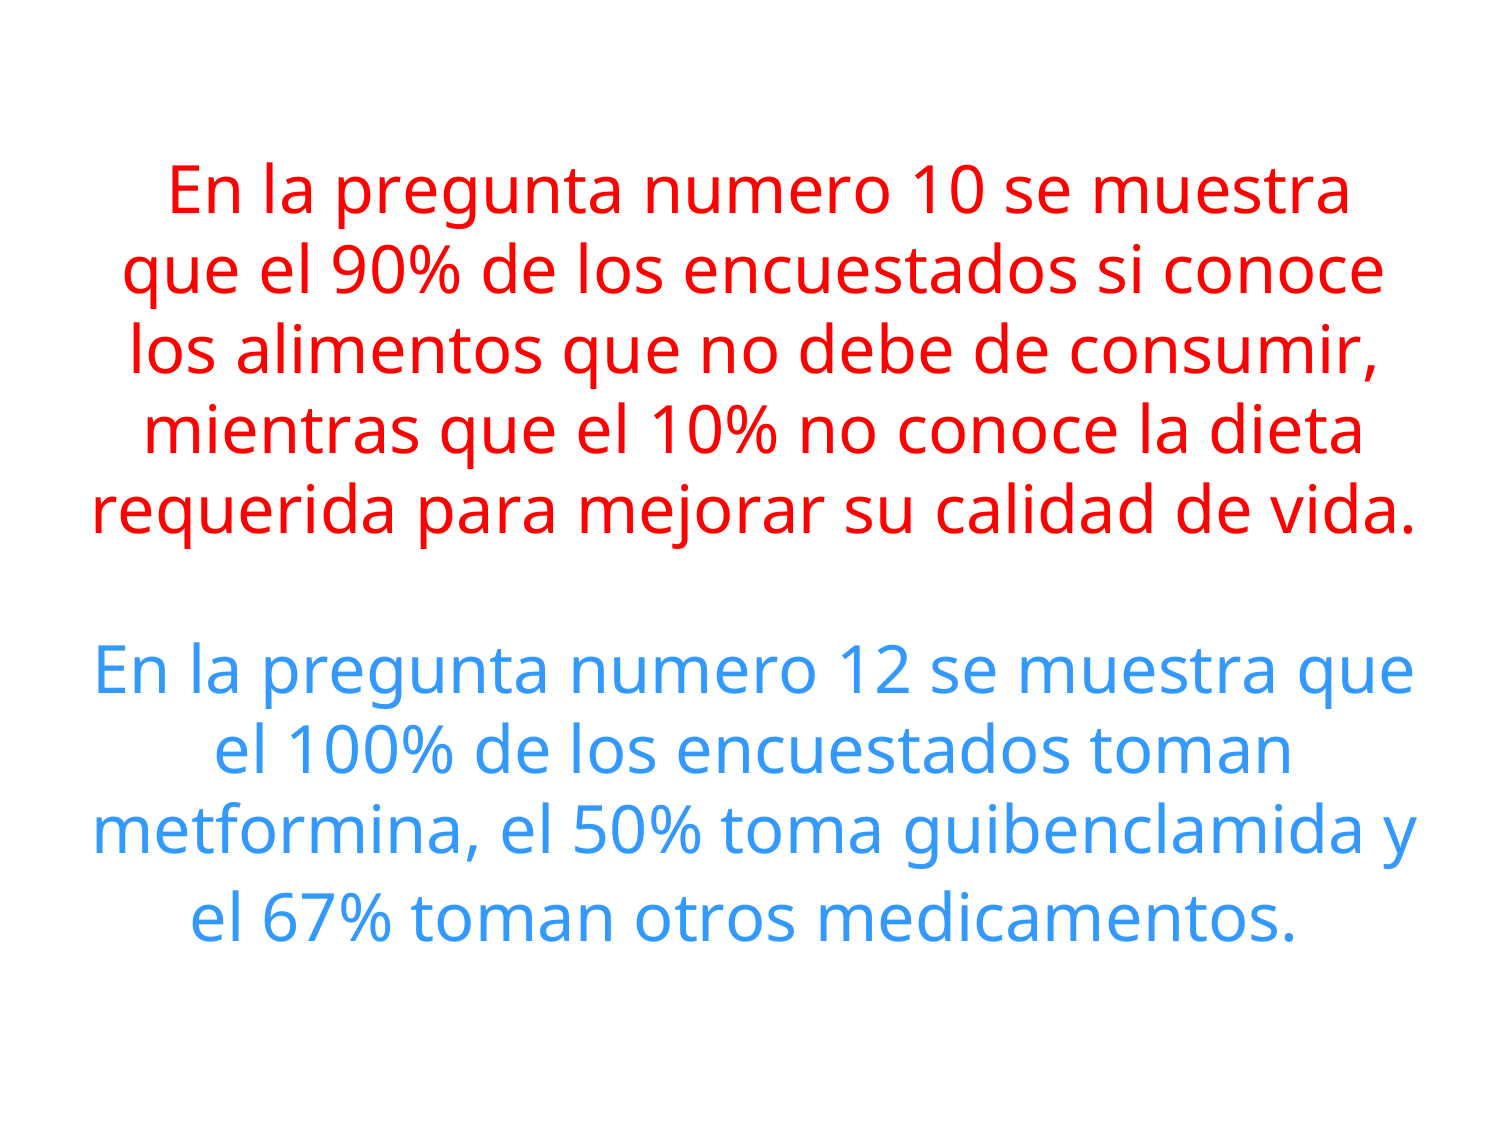

# En la pregunta numero 10 se muestra que el 90% de los encuestados si conoce los alimentos que no debe de consumir, mientras que el 10% no conoce la dieta requerida para mejorar su calidad de vida. En la pregunta numero 12 se muestra que el 100% de los encuestados toman metformina, el 50% toma guibenclamida y el 67% toman otros medicamentos.